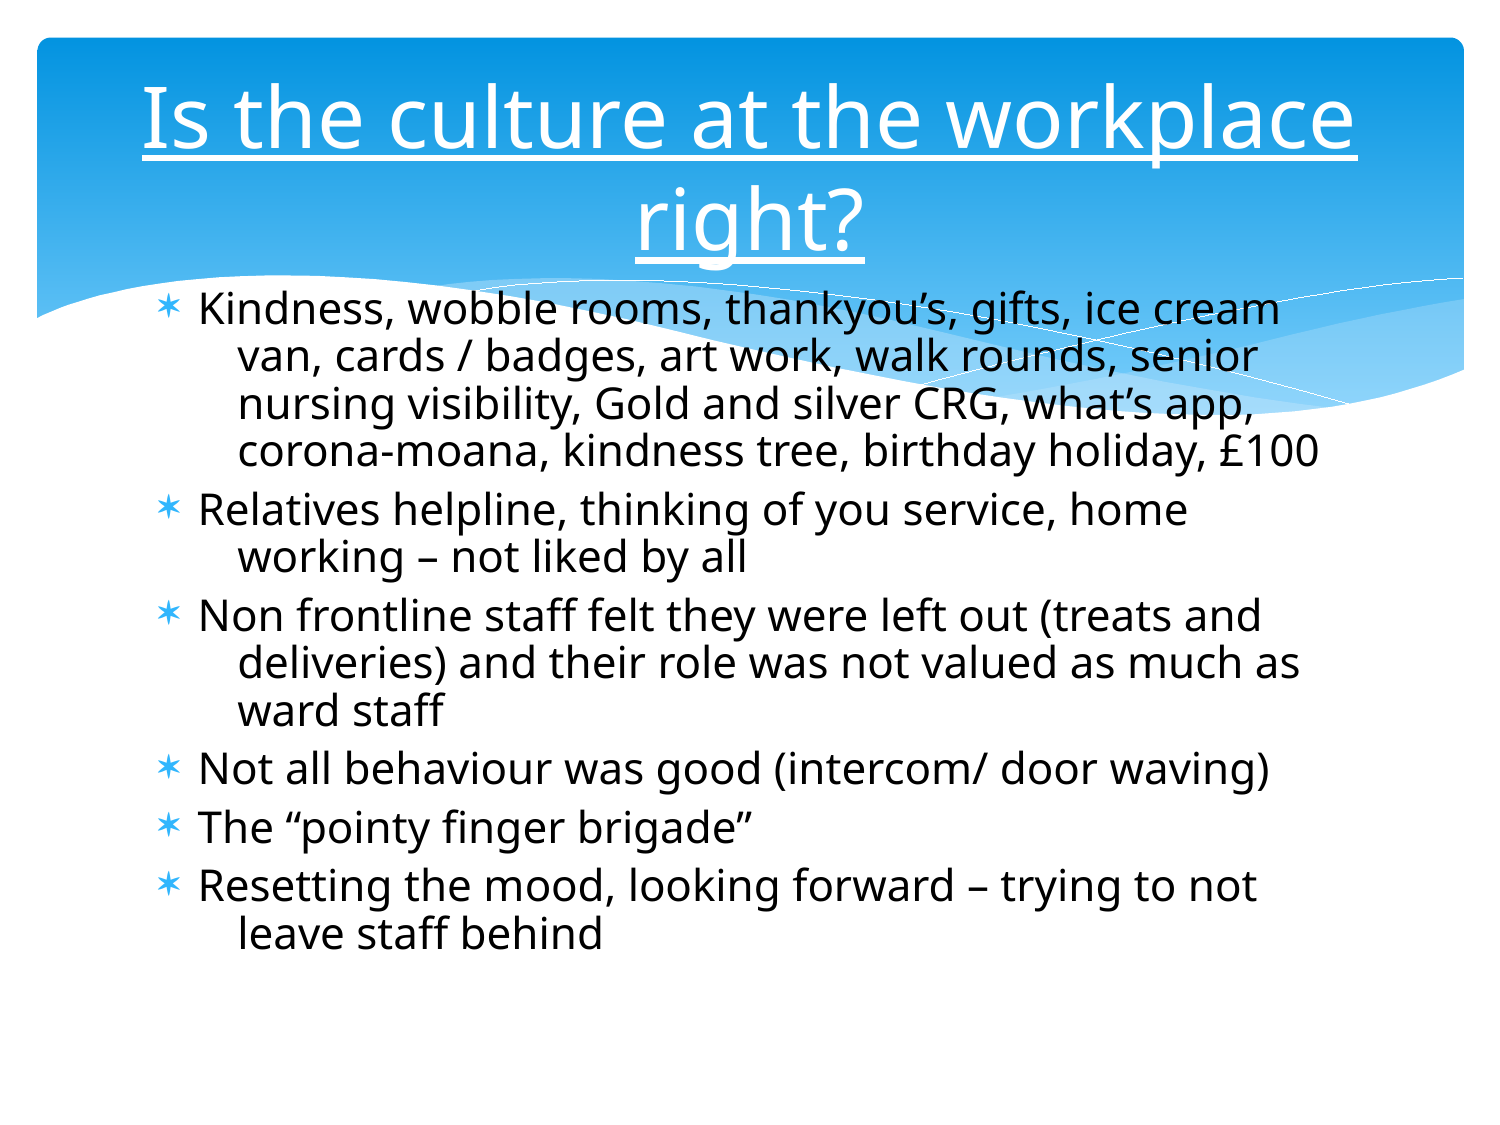

Is the culture at the workplace right?
# Kindness, wobble rooms, thankyou’s, gifts, ice cream van, cards / badges, art work, walk rounds, senior nursing visibility, Gold and silver CRG, what’s app, corona-moana, kindness tree, birthday holiday, £100
Relatives helpline, thinking of you service, home working – not liked by all
Non frontline staff felt they were left out (treats and deliveries) and their role was not valued as much as ward staff
Not all behaviour was good (intercom/ door waving)
The “pointy finger brigade”
Resetting the mood, looking forward – trying to not leave staff behind